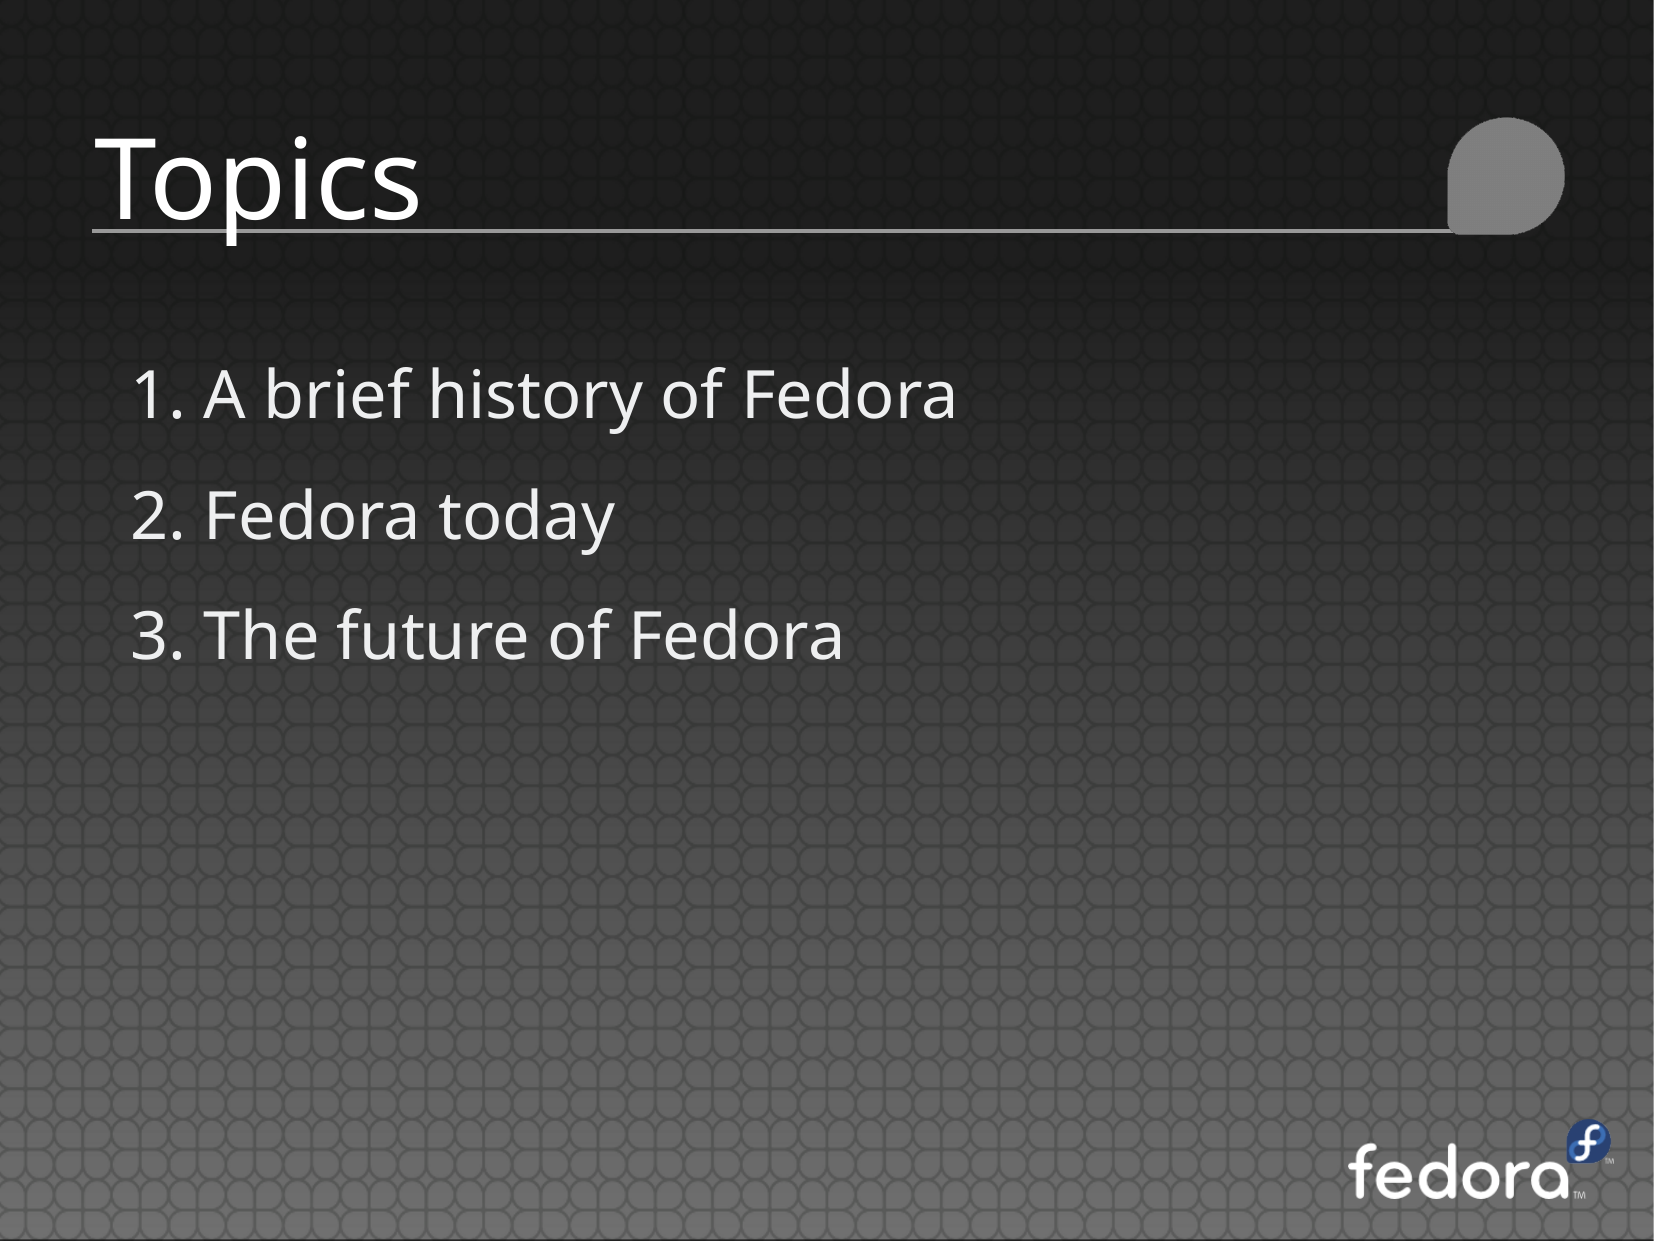

# Topics
 A brief history of Fedora
 Fedora today
 The future of Fedora